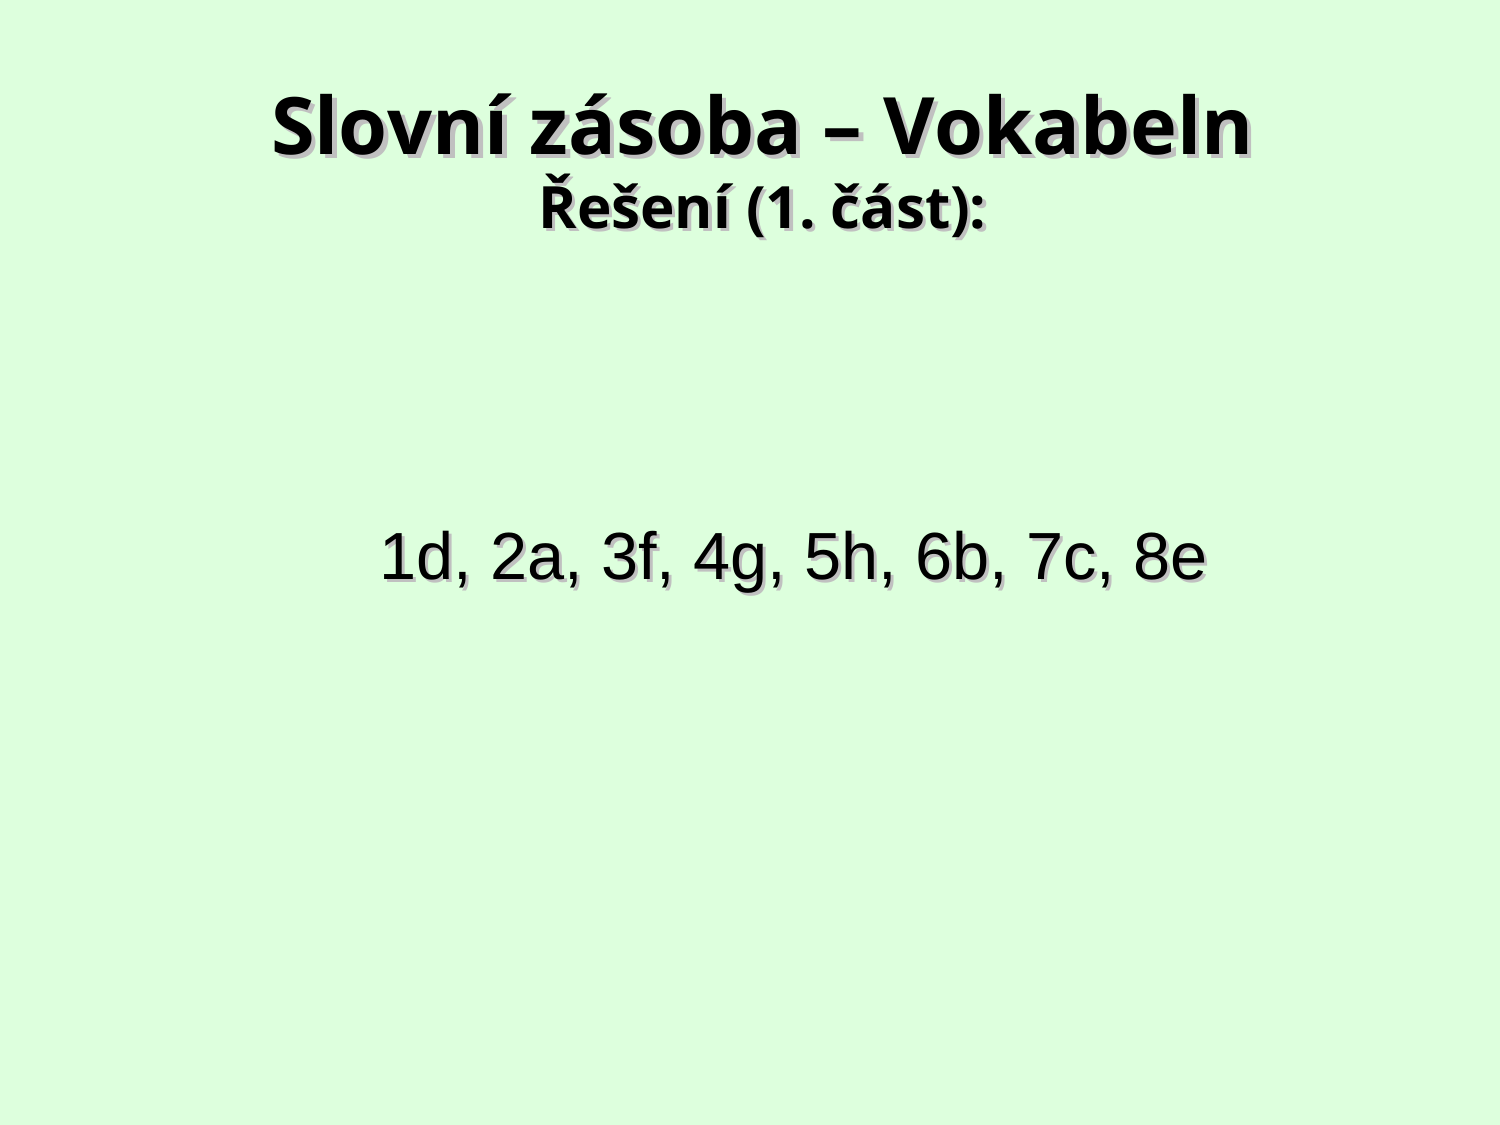

# Slovní zásoba – Vokabeln Řešení (1. část):
1d, 2a, 3f, 4g, 5h, 6b, 7c, 8e